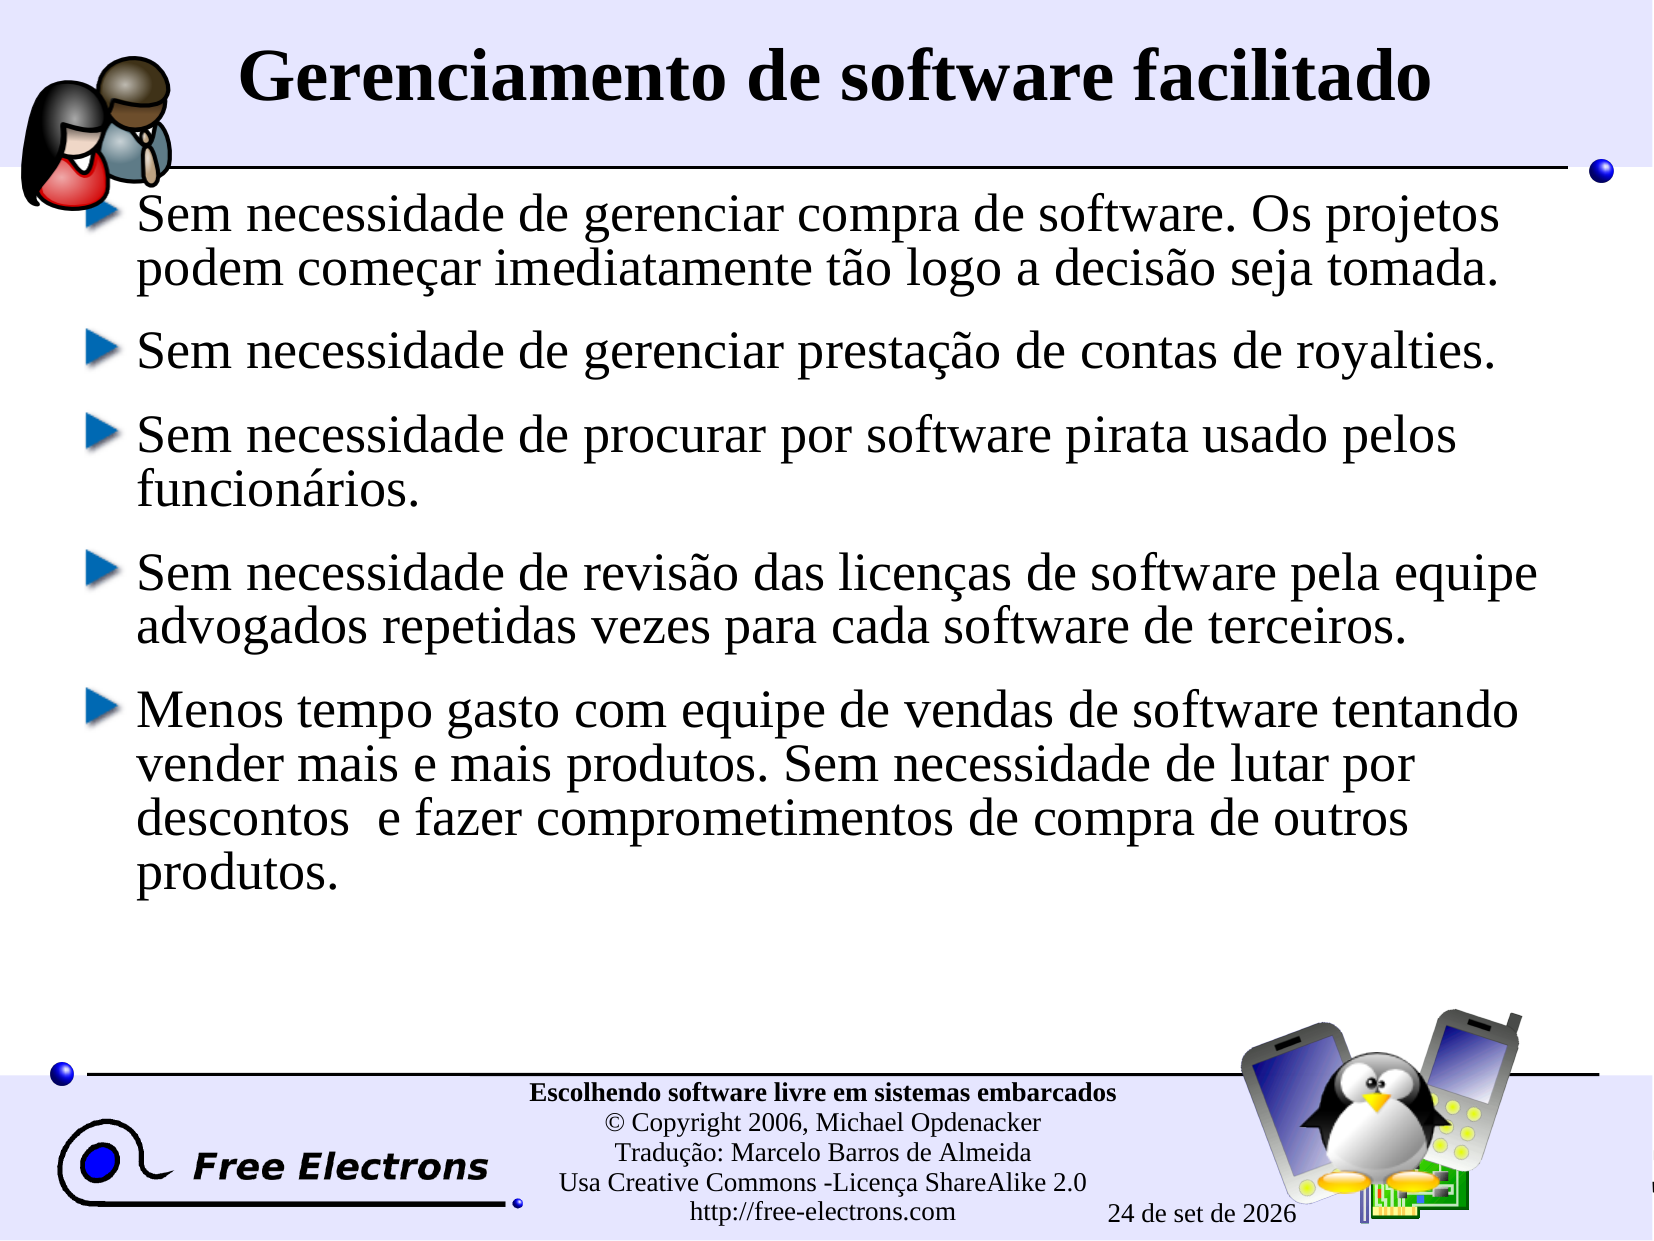

# Gerenciamento de software facilitado
Sem necessidade de gerenciar compra de software. Os projetos podem começar imediatamente tão logo a decisão seja tomada.
Sem necessidade de gerenciar prestação de contas de royalties.
Sem necessidade de procurar por software pirata usado pelos funcionários.
Sem necessidade de revisão das licenças de software pela equipe advogados repetidas vezes para cada software de terceiros.
Menos tempo gasto com equipe de vendas de software tentando vender mais e mais produtos. Sem necessidade de lutar por descontos e fazer comprometimentos de compra de outros produtos.